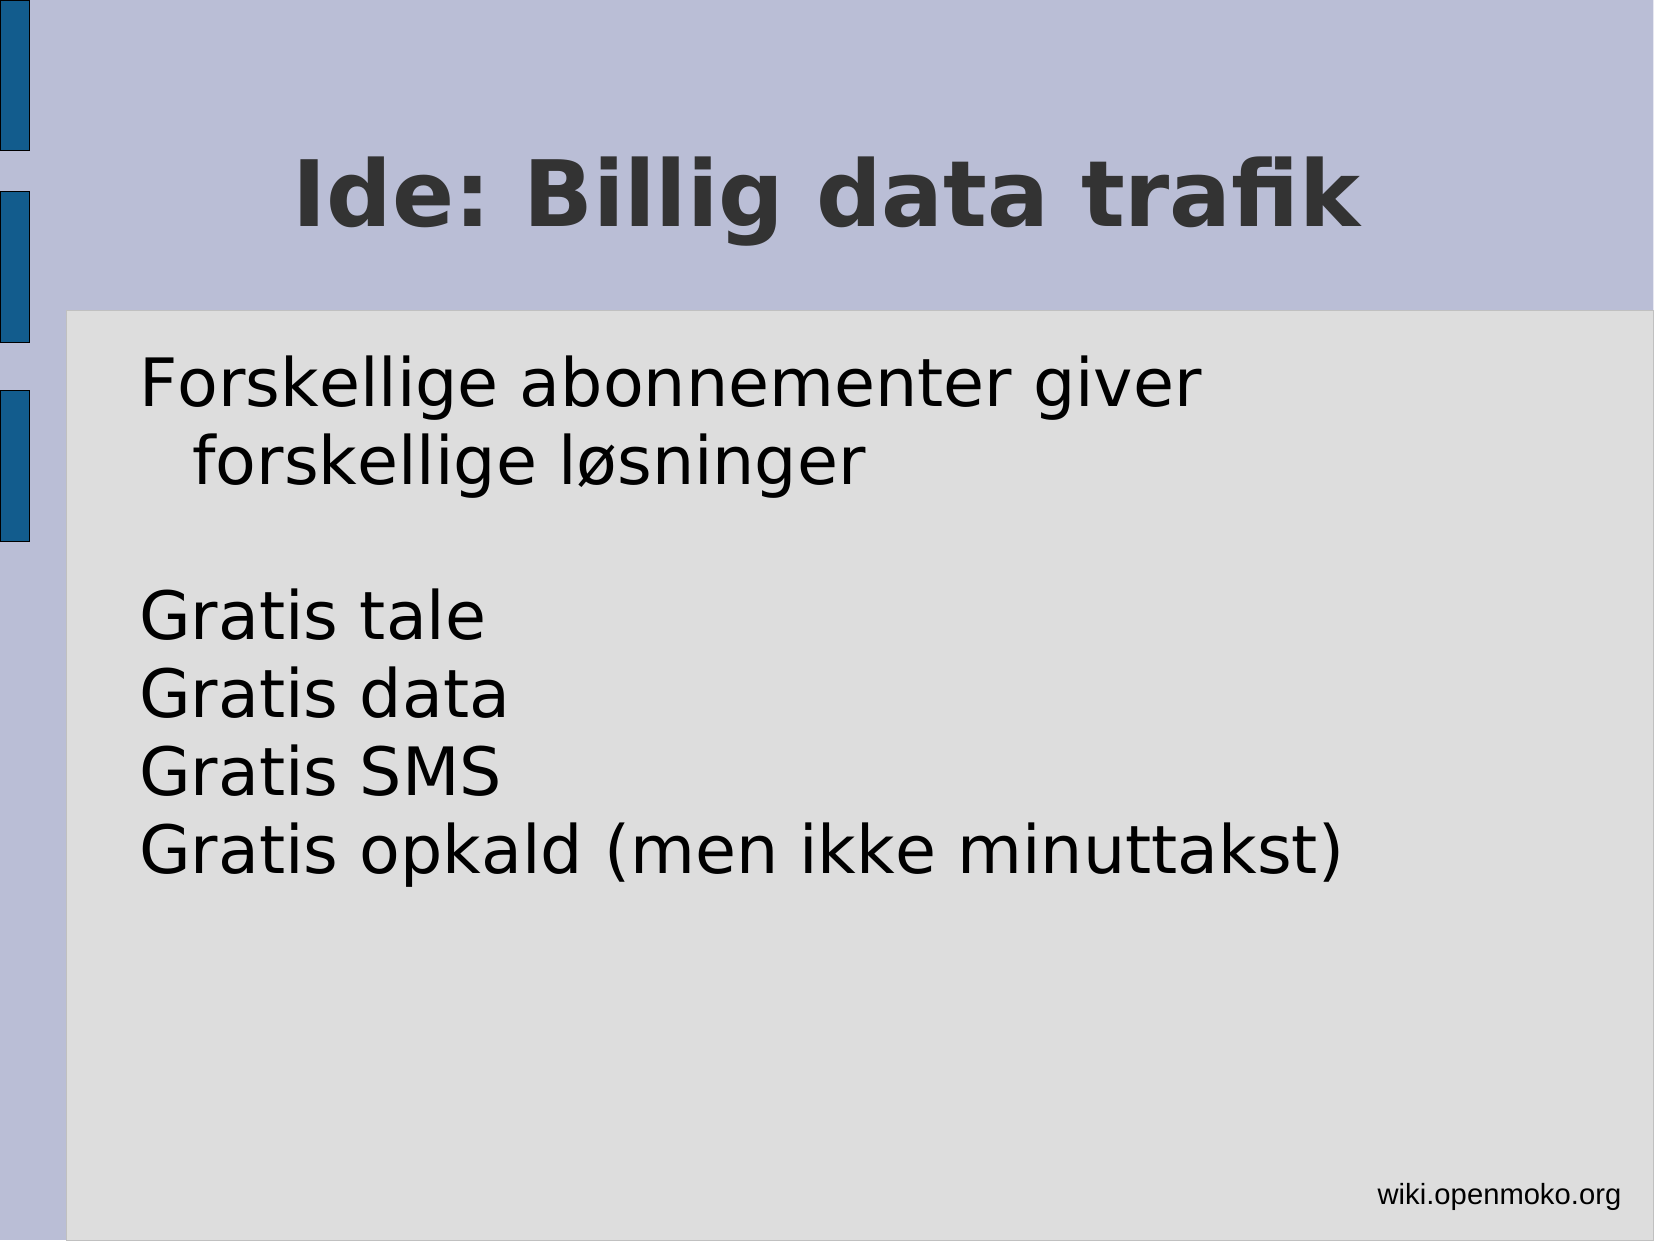

# Ide: Billig data trafik
Forskellige abonnementer giver forskellige løsninger
Gratis tale
Gratis data
Gratis SMS
Gratis opkald (men ikke minuttakst)